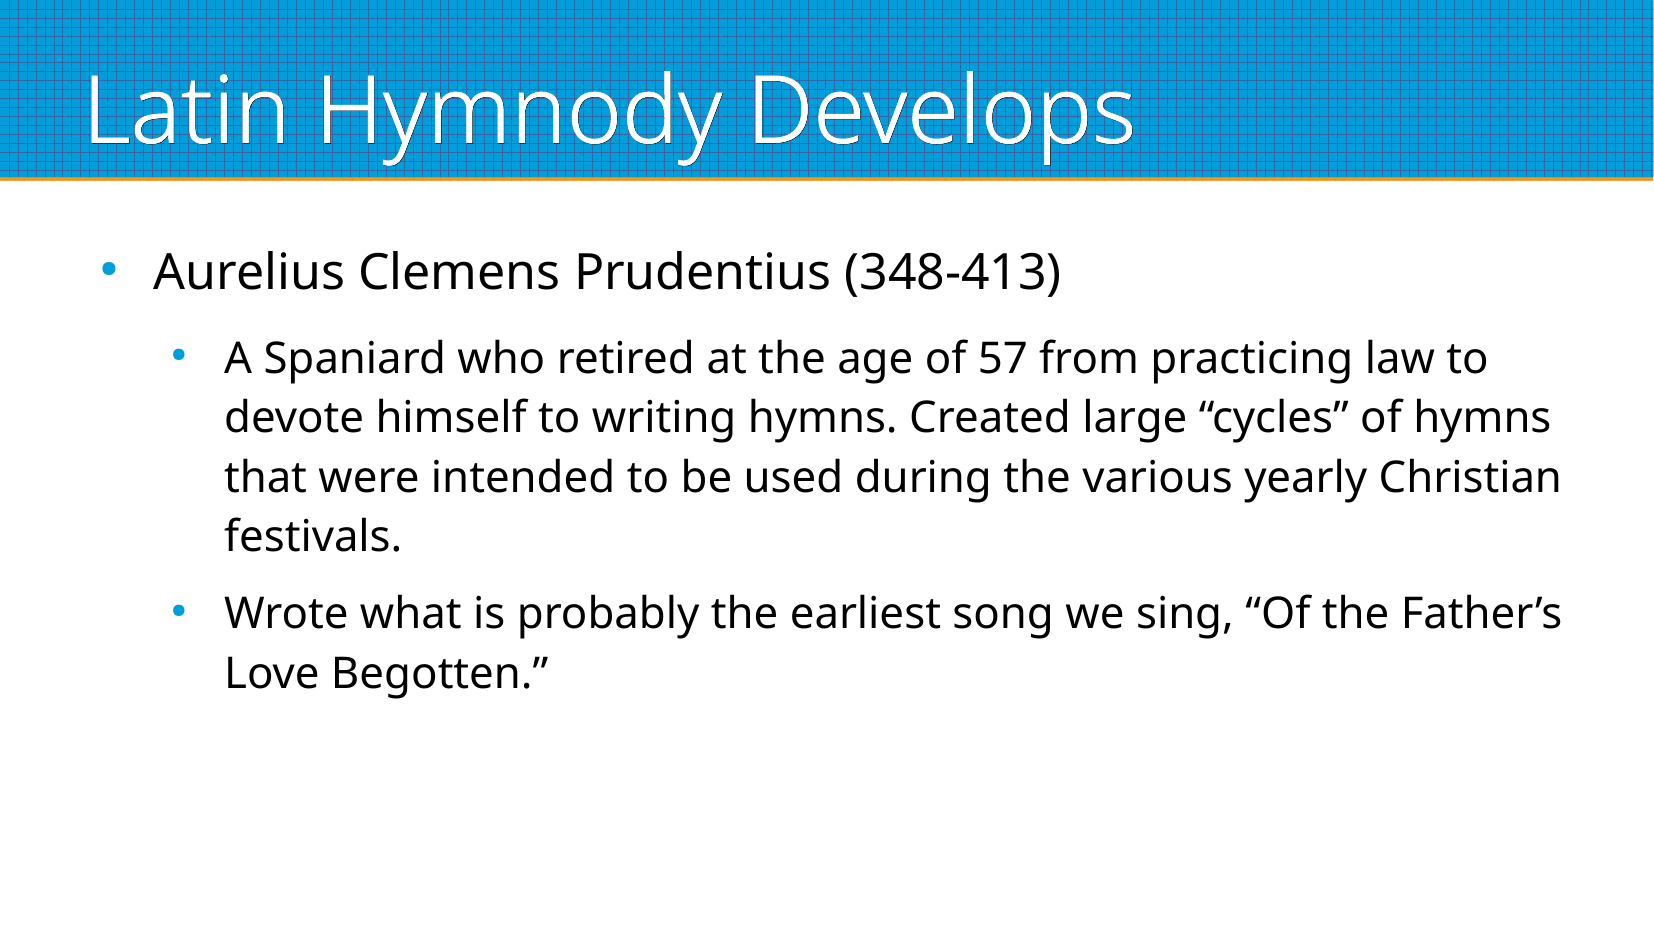

# Latin Hymnody Develops
Aurelius Clemens Prudentius (348-413)
A Spaniard who retired at the age of 57 from practicing law to devote himself to writing hymns. Created large “cycles” of hymns that were intended to be used during the various yearly Christian festivals.
Wrote what is probably the earliest song we sing, “Of the Father’s Love Begotten.”